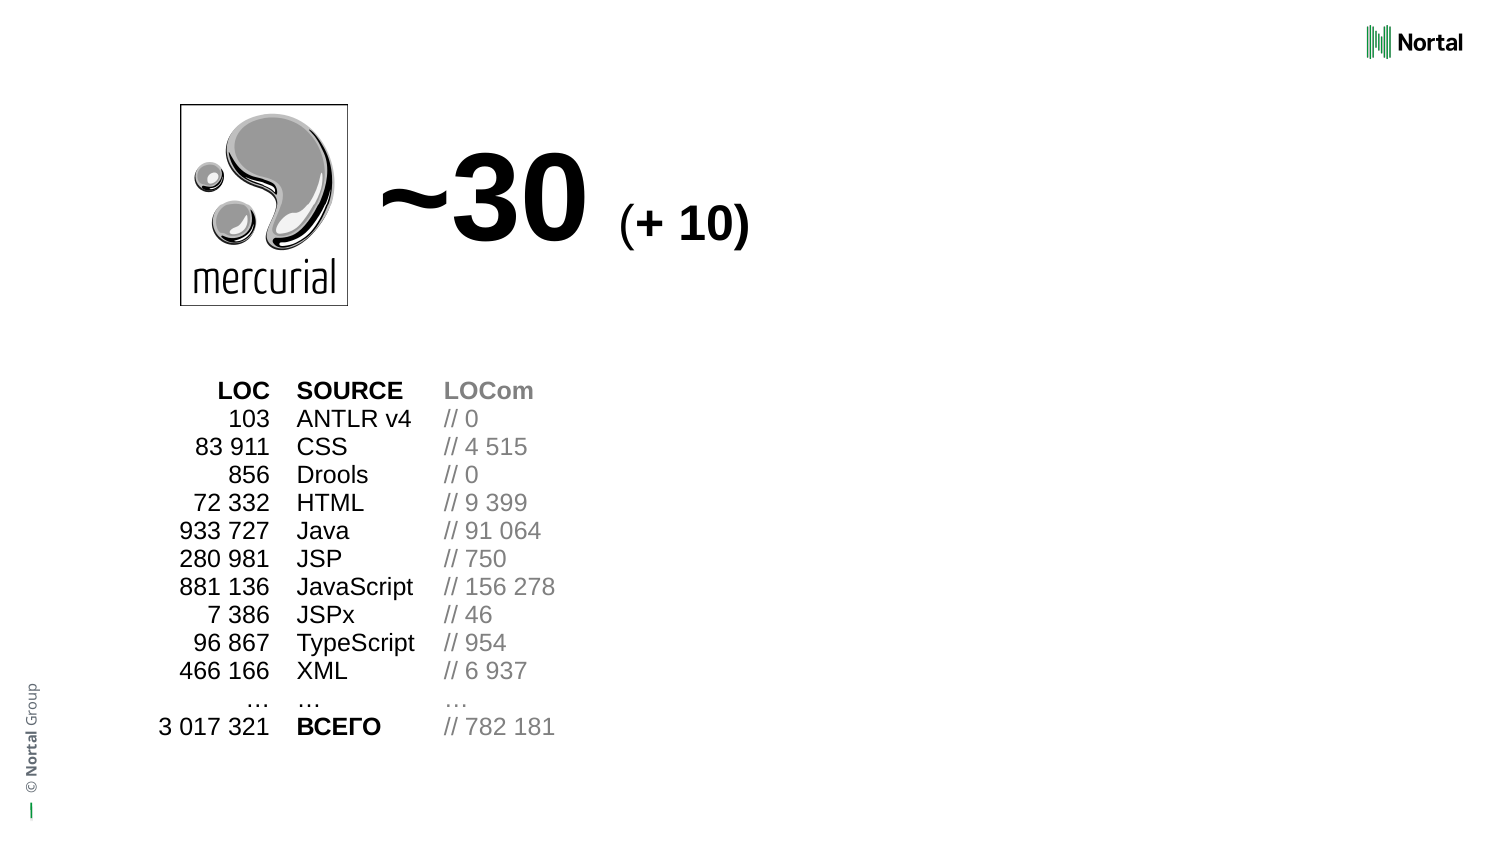

~30 (+ 10)
LOC
103
83 911
856
72 332
933 727
280 981
881 136
7 386
96 867
466 166
…
3 017 321
SOURCE
ANTLR v4
CSS
Drools
HTML
Java
JSP
JavaScript
JSPx
TypeScript
XML
…
ВСЕГО
LOCom
// 0
// 4 515
// 0
// 9 399
// 91 064
// 750
// 156 278
// 46
// 954
// 6 937
…
// 782 181